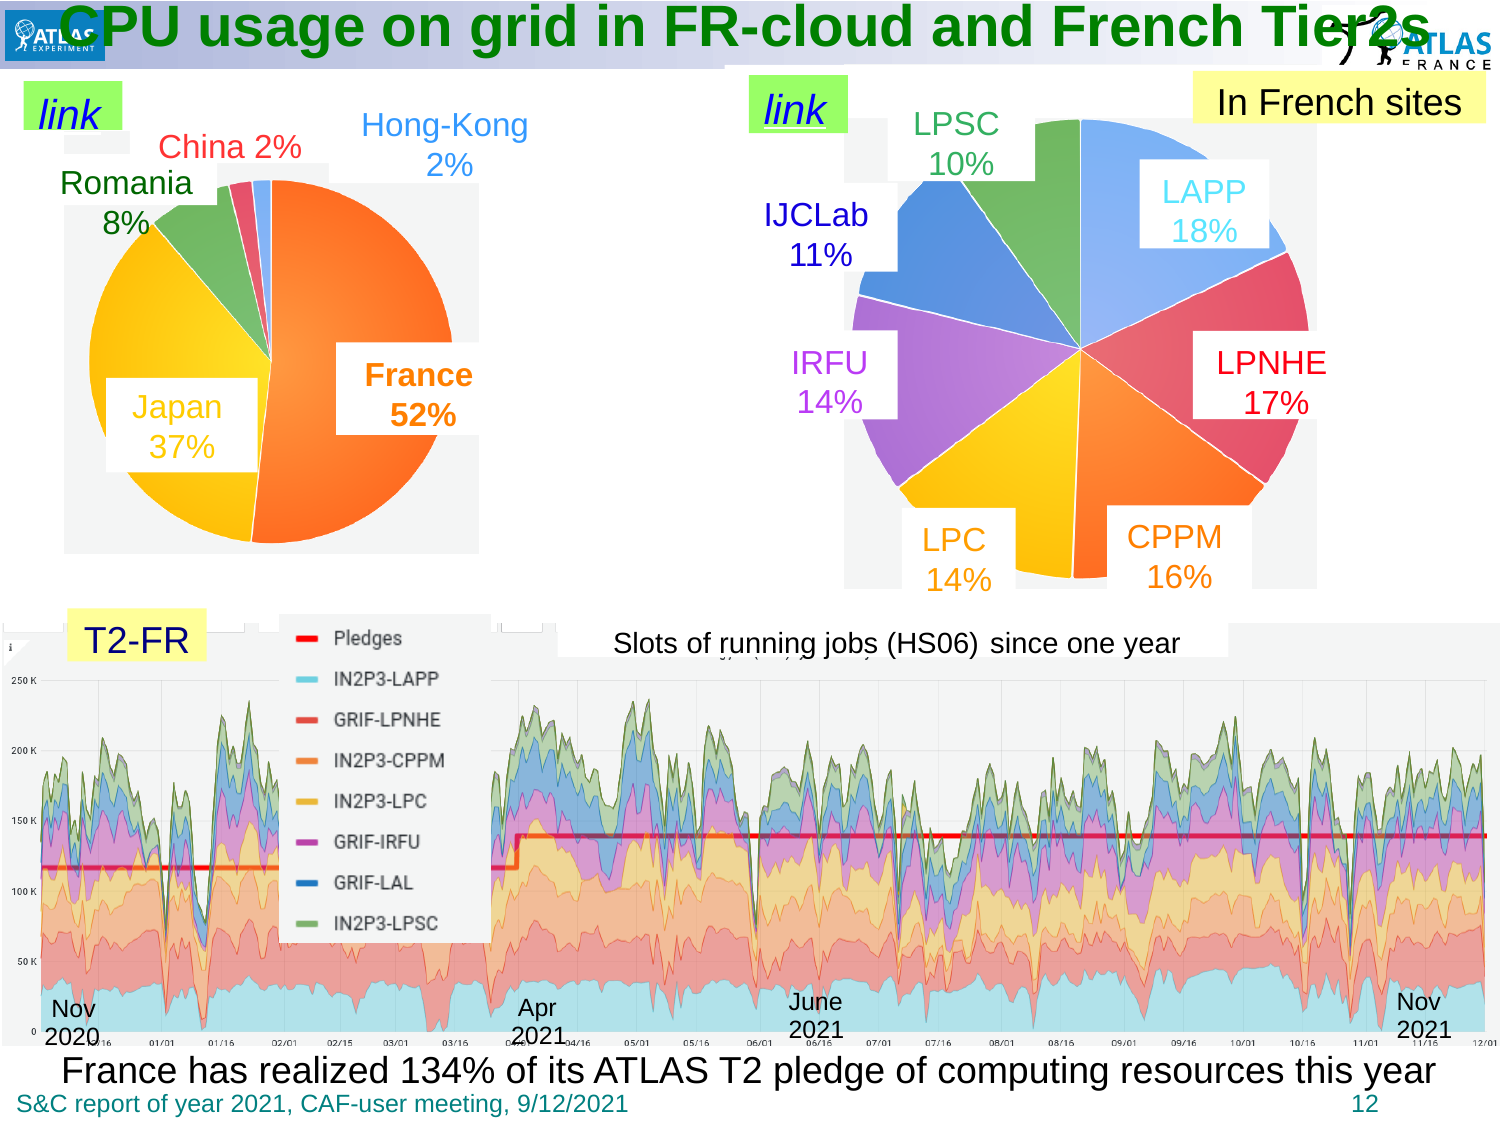

CPU usage on grid in FR-cloud and French Tier2s
In French sites
link
link
LPSC
10%
Hong-Kong
2%
China 2%
Romania 8%
LAPP
18%
IJCLab
11%
IRFU
14%
LPNHE
17%
France
 52%
Japan
37%
CPPM
16%
LPC
14%
T2-FR
 Slots of running jobs (HS06) since one year
June 2021
Nov 2021
 Apr 2021
 Nov 2020
France has realized 134% of its ATLAS T2 pledge of computing resources this year